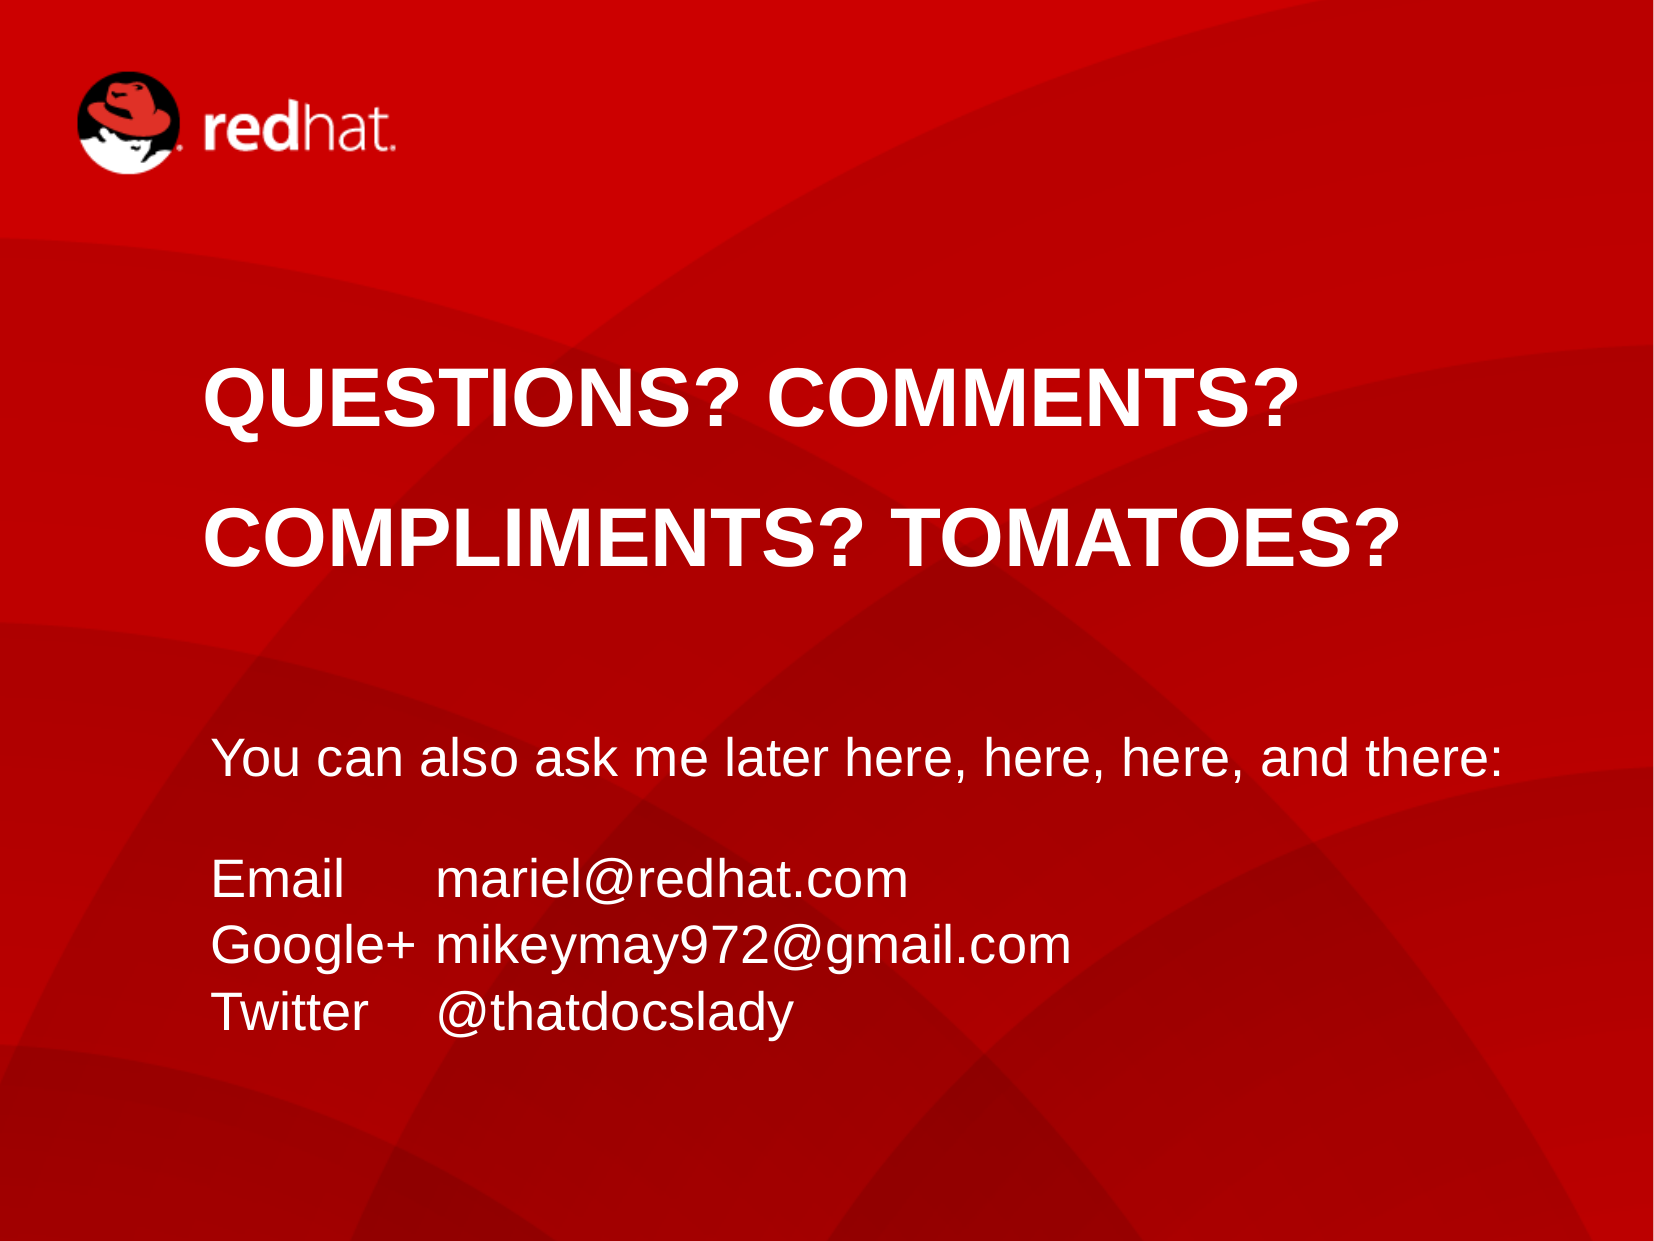

QUESTIONS? COMMENTS? COMPLIMENTS? TOMATOES?
You can also ask me later here, here, here, and there:
Email 	mariel@redhat.com
Google+ 	mikeymay972@gmail.com
Twitter 	@thatdocslady